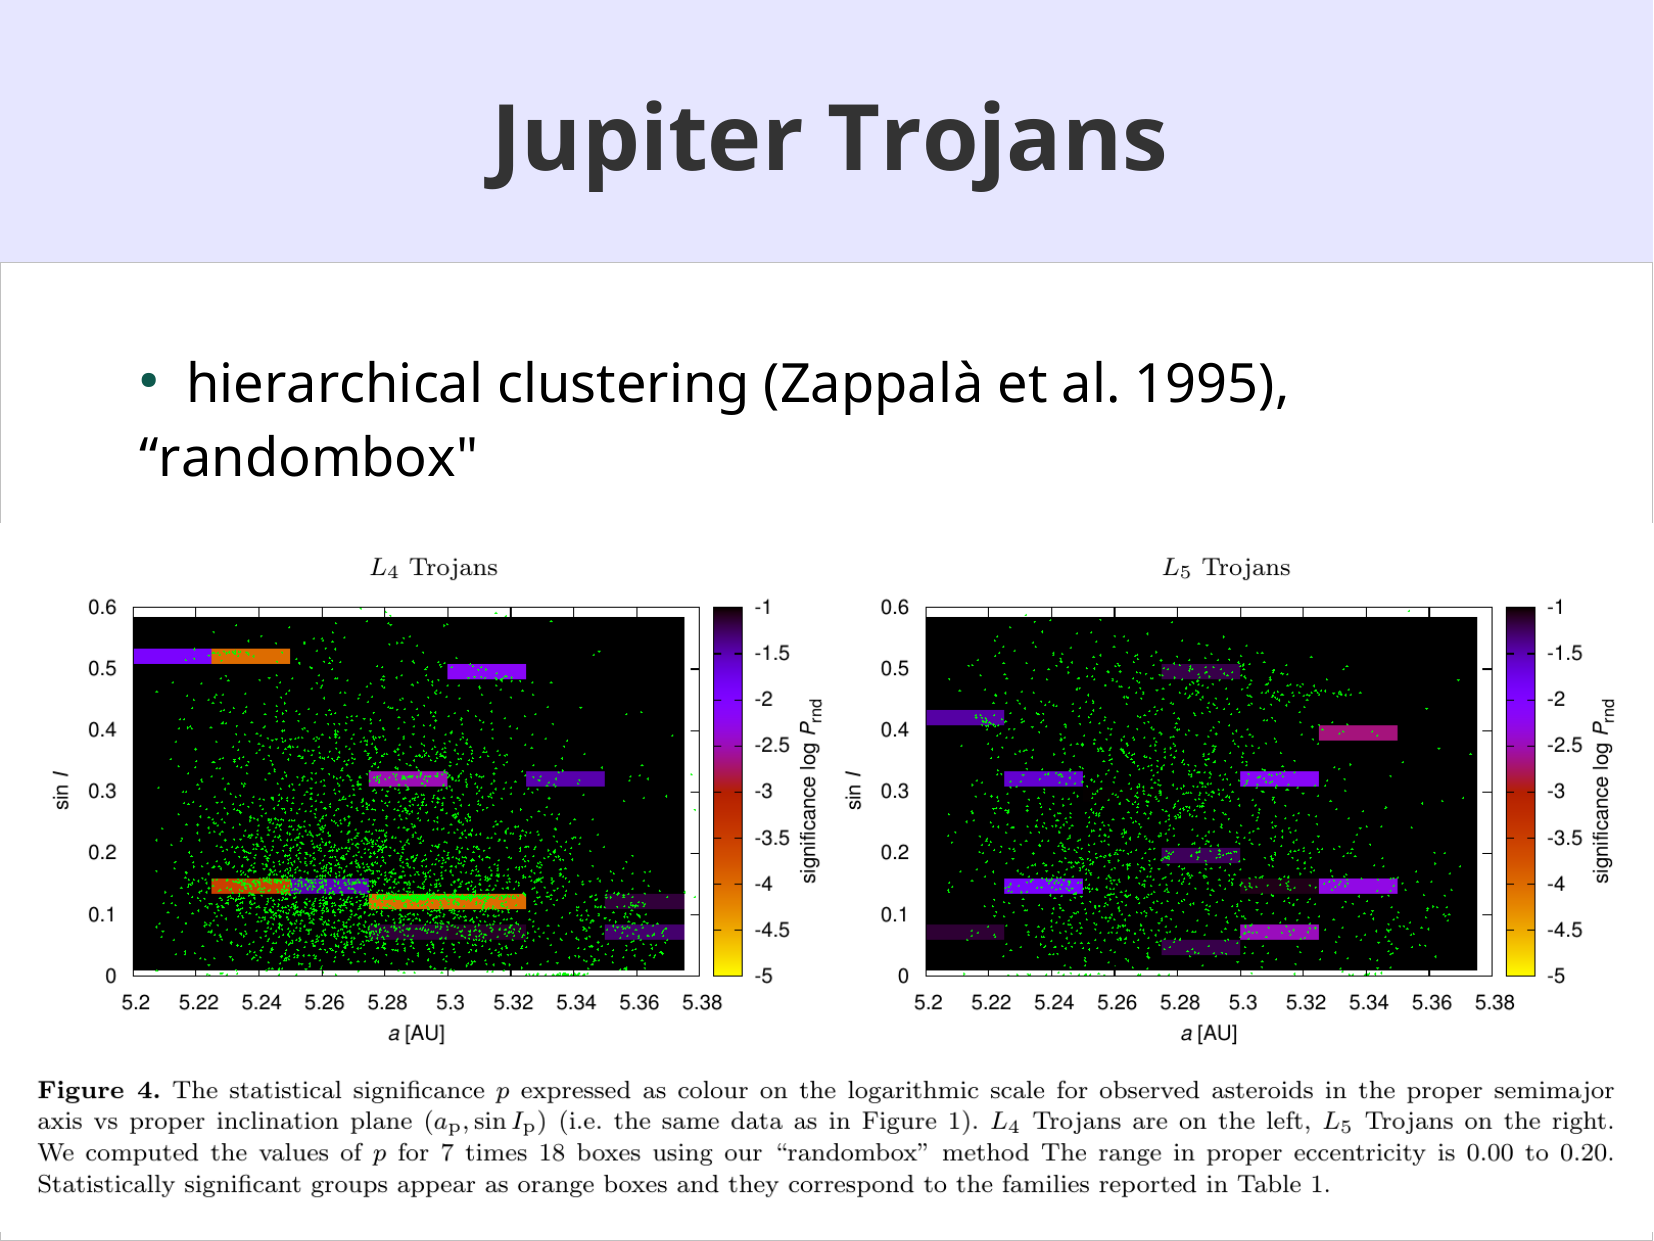

# Jupiter Trojans
 hierarchical clustering (Zappalà et al. 1995), “randombox"
families: Eurybates, Hektor, 1996 RJ, Arkesilaos & Ennomos, 2001 UV209